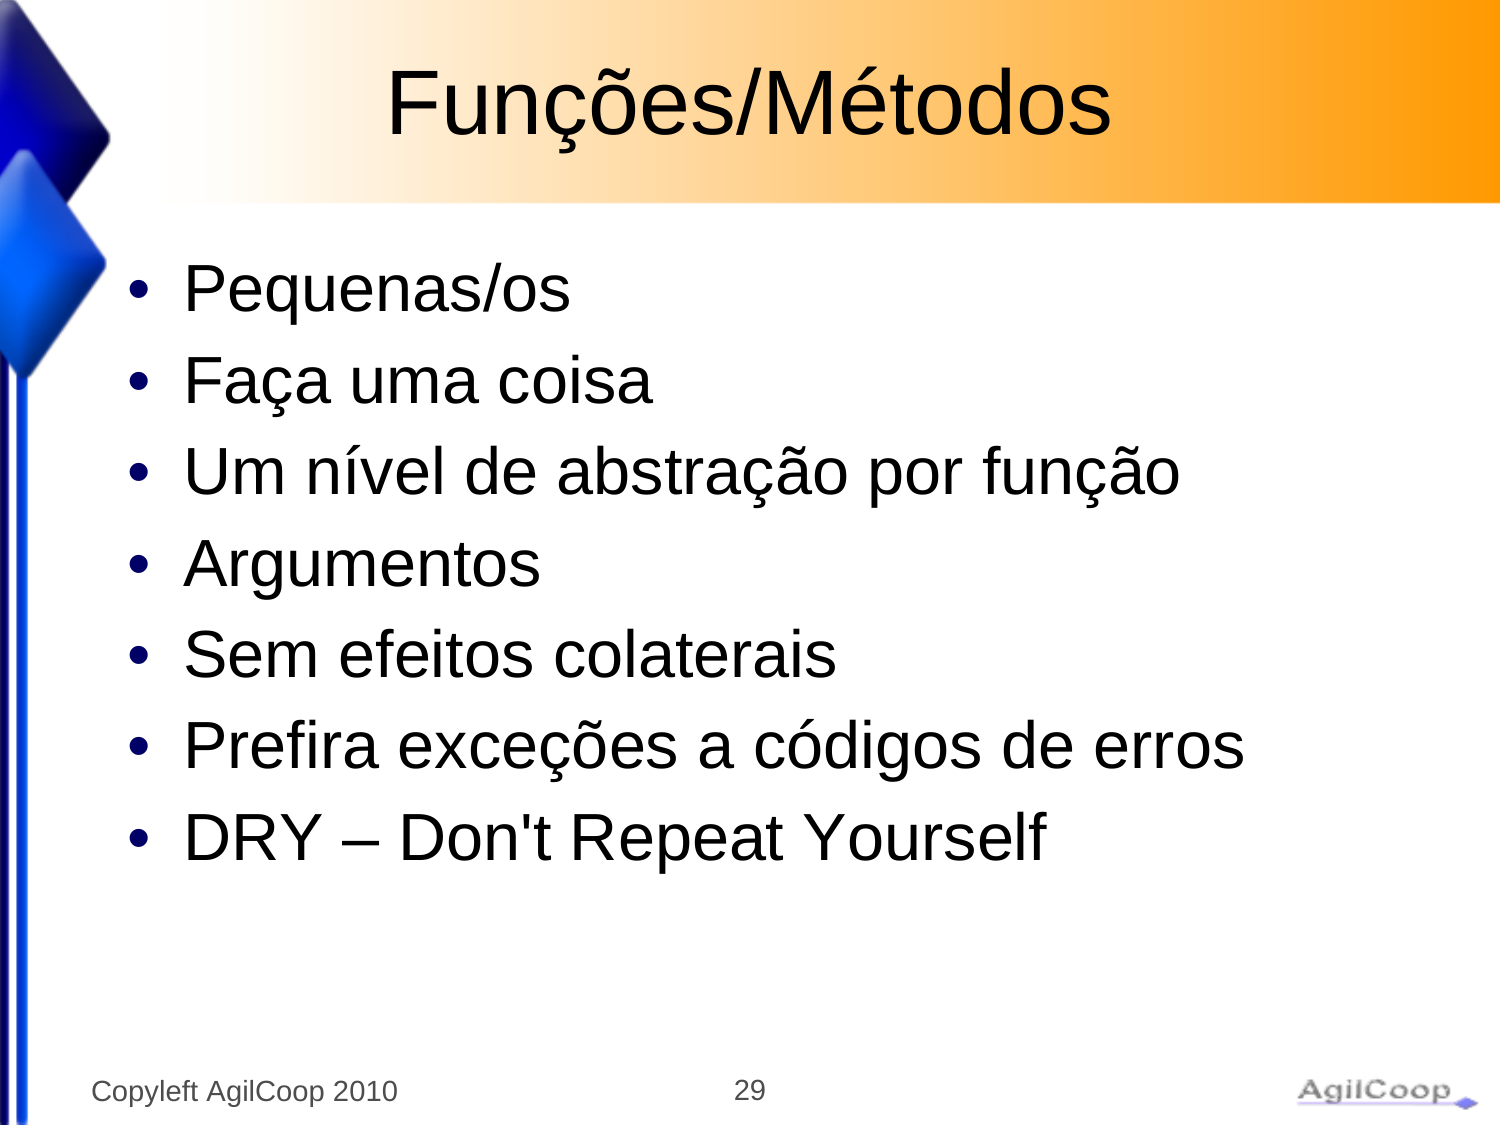

# Funções/Métodos
Pequenas/os
Faça uma coisa
Um nível de abstração por função
Argumentos
Sem efeitos colaterais
Prefira exceções a códigos de erros
DRY – Don't Repeat Yourself
Copyleft AgilCoop 2010
29